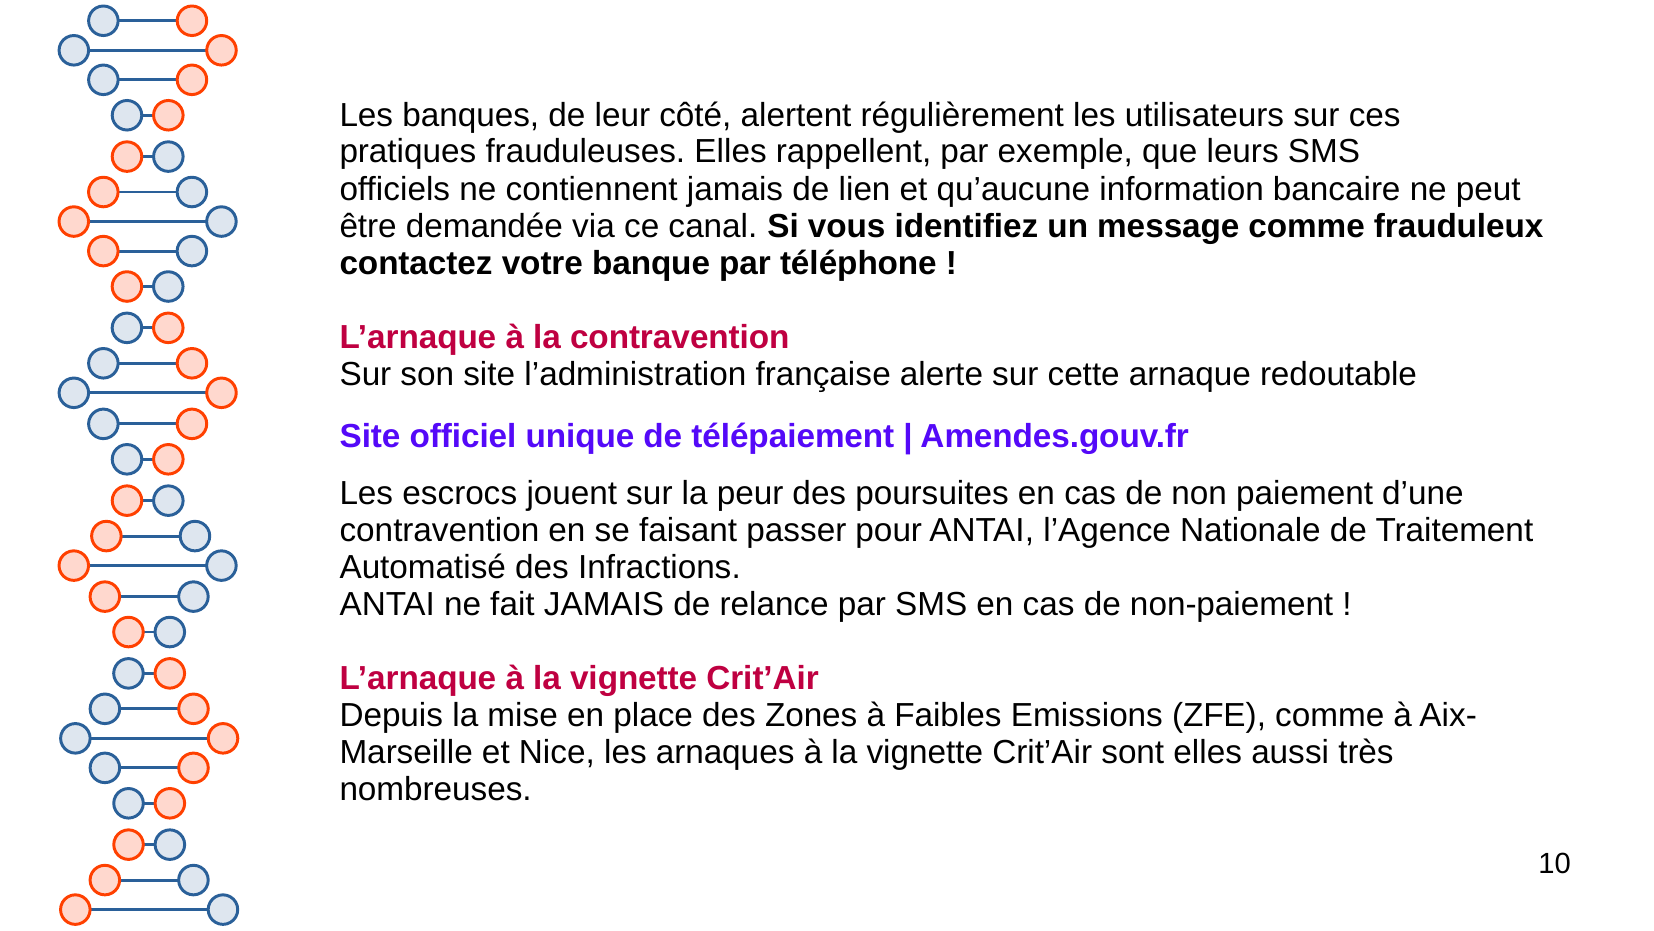

Les banques, de leur côté, alertent régulièrement les utilisateurs sur ces 		pratiques frauduleuses. Elles rappellent, par exemple, que leurs SMS 			officiels ne contiennent jamais de lien et qu’aucune information bancaire ne peut être demandée via ce canal. Si vous identifiez un message comme frauduleux contactez votre banque par téléphone !
L’arnaque à la contravention
Sur son site l’administration française alerte sur cette arnaque redoutable
Site officiel unique de télépaiement | Amendes.gouv.fr
Les escrocs jouent sur la peur des poursuites en cas de non paiement d’une contravention en se faisant passer pour ANTAI, l’Agence Nationale de Traitement Automatisé des Infractions.
ANTAI ne fait JAMAIS de relance par SMS en cas de non-paiement !
L’arnaque à la vignette Crit’Air
Depuis la mise en place des Zones à Faibles Emissions (ZFE), comme à Aix-Marseille et Nice, les arnaques à la vignette Crit’Air sont elles aussi très nombreuses.
10